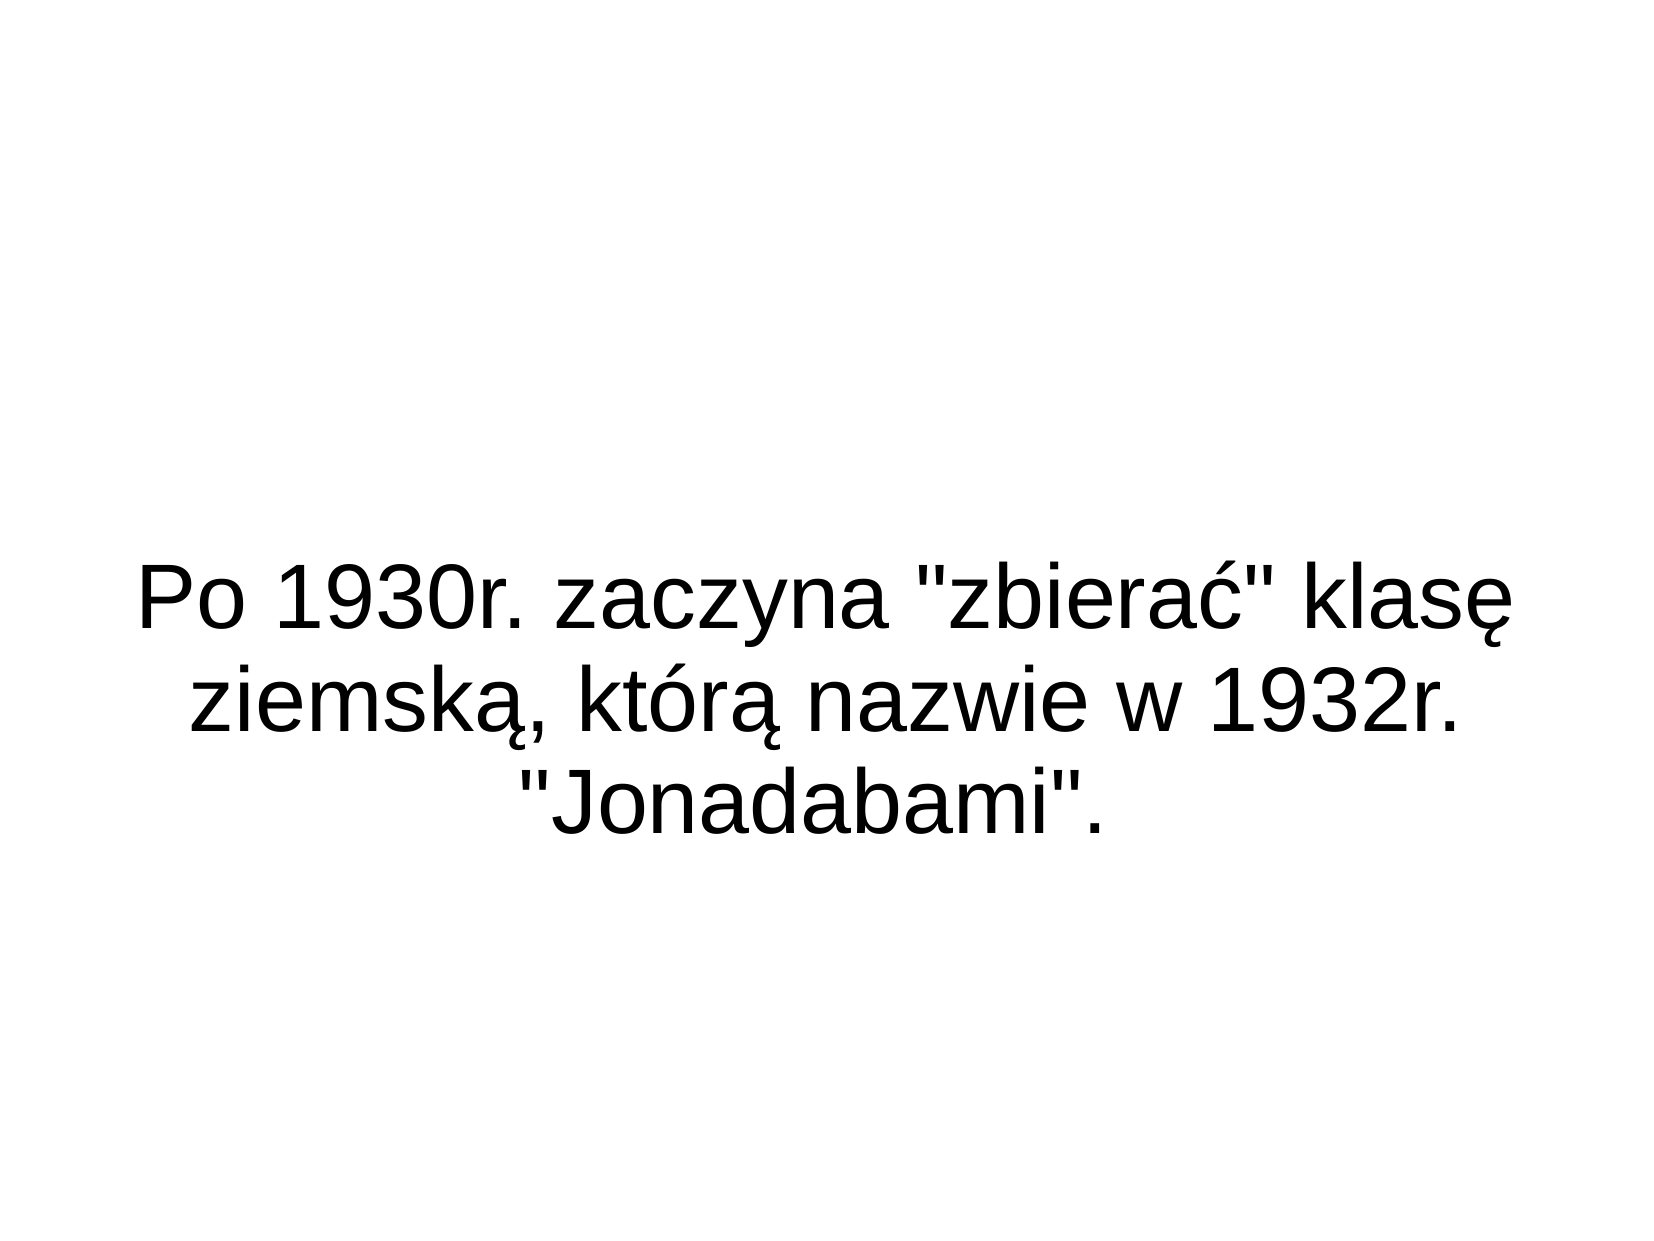

#
Po 1930r. zaczyna "zbierać" klasę ziemską, którą nazwie w 1932r. "Jonadabami".